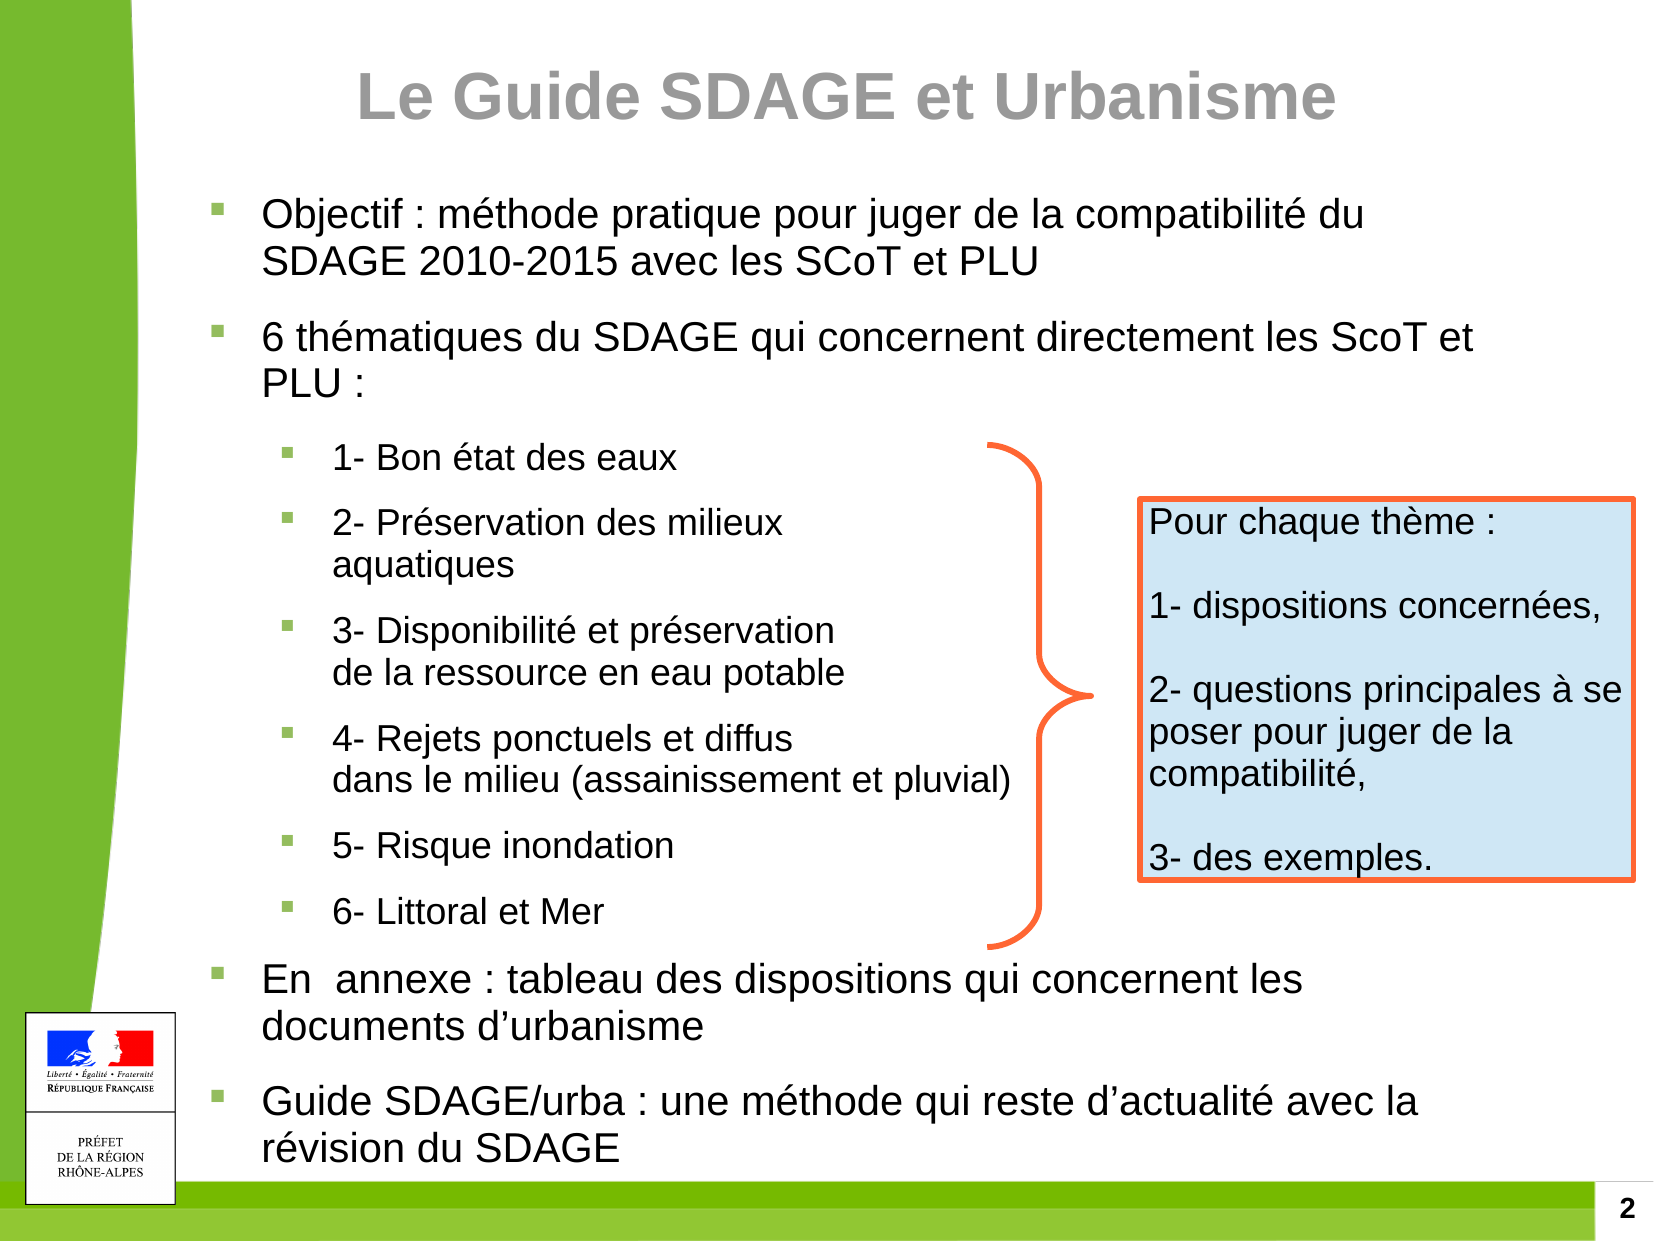

# Le Guide SDAGE et Urbanisme
Objectif : méthode pratique pour juger de la compatibilité du SDAGE 2010-2015 avec les SCoT et PLU
6 thématiques du SDAGE qui concernent directement les ScoT et PLU :
1- Bon état des eaux
2- Préservation des milieux
aquatiques
3- Disponibilité et préservation
de la ressource en eau potable
4- Rejets ponctuels et diffus
dans le milieu (assainissement et pluvial)
5- Risque inondation
6- Littoral et Mer
En annexe : tableau des dispositions qui concernent les documents d’urbanisme
Guide SDAGE/urba : une méthode qui reste d’actualité avec la révision du SDAGE
Pour chaque thème :
1- dispositions concernées,
2- questions principales à se poser pour juger de la compatibilité,
3- des exemples.